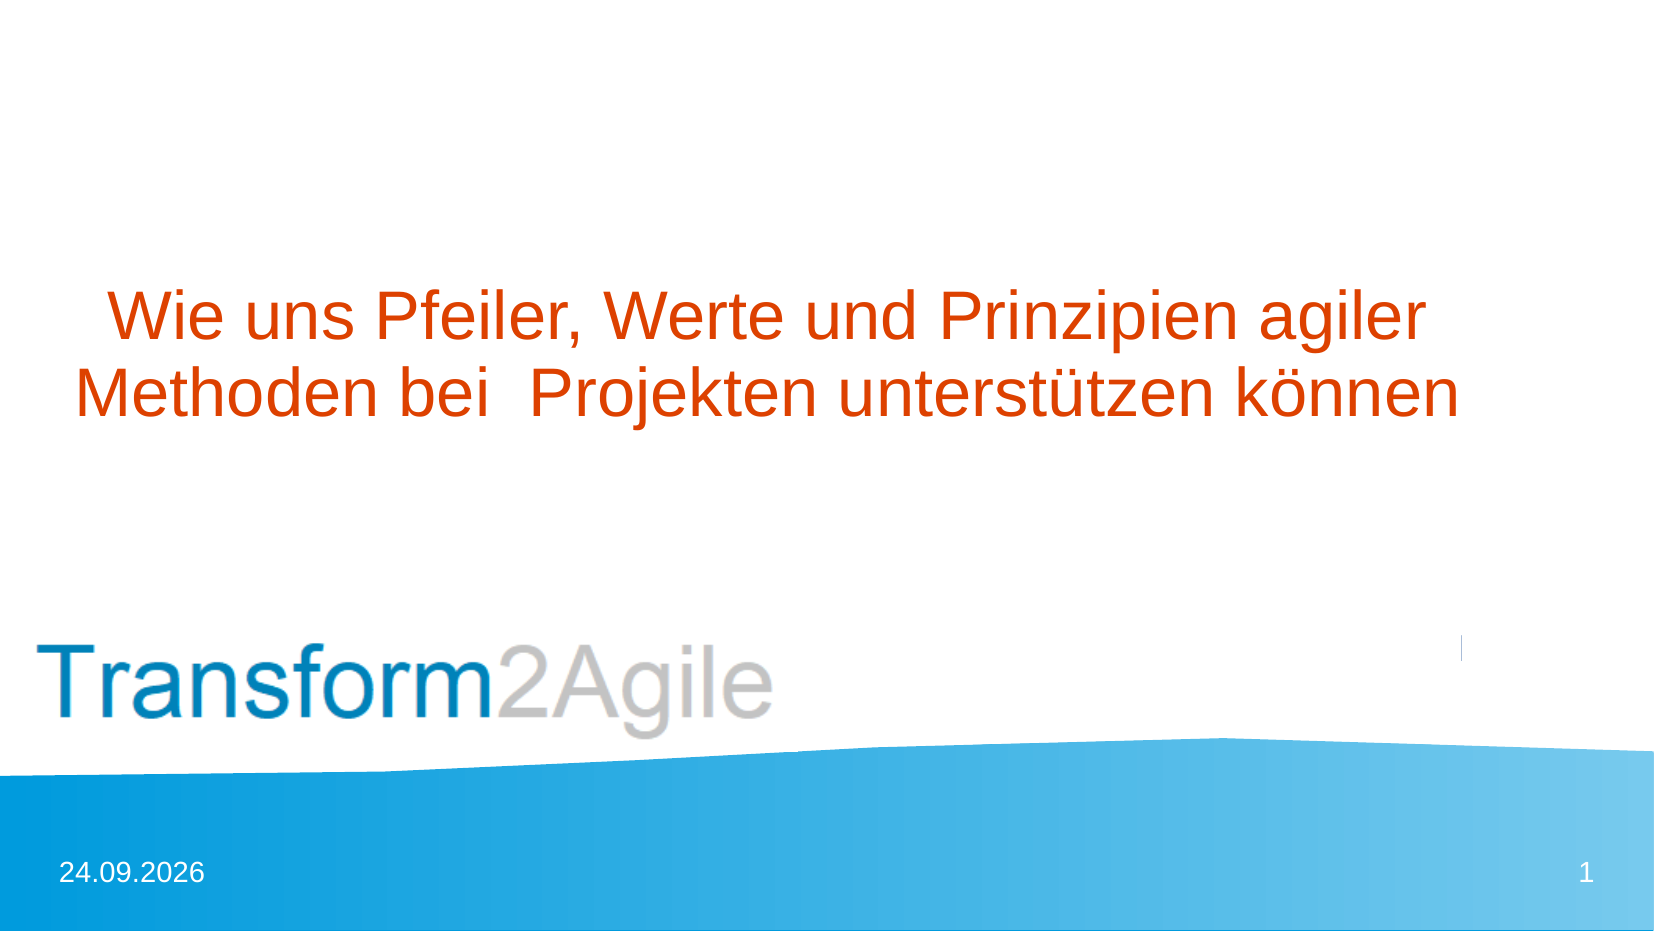

# Wie uns Pfeiler, Werte und Prinzipien agiler Methoden bei Projekten unterstützen können
Franz Mertens Vortrag für den ERLUG Linuxtag 2022